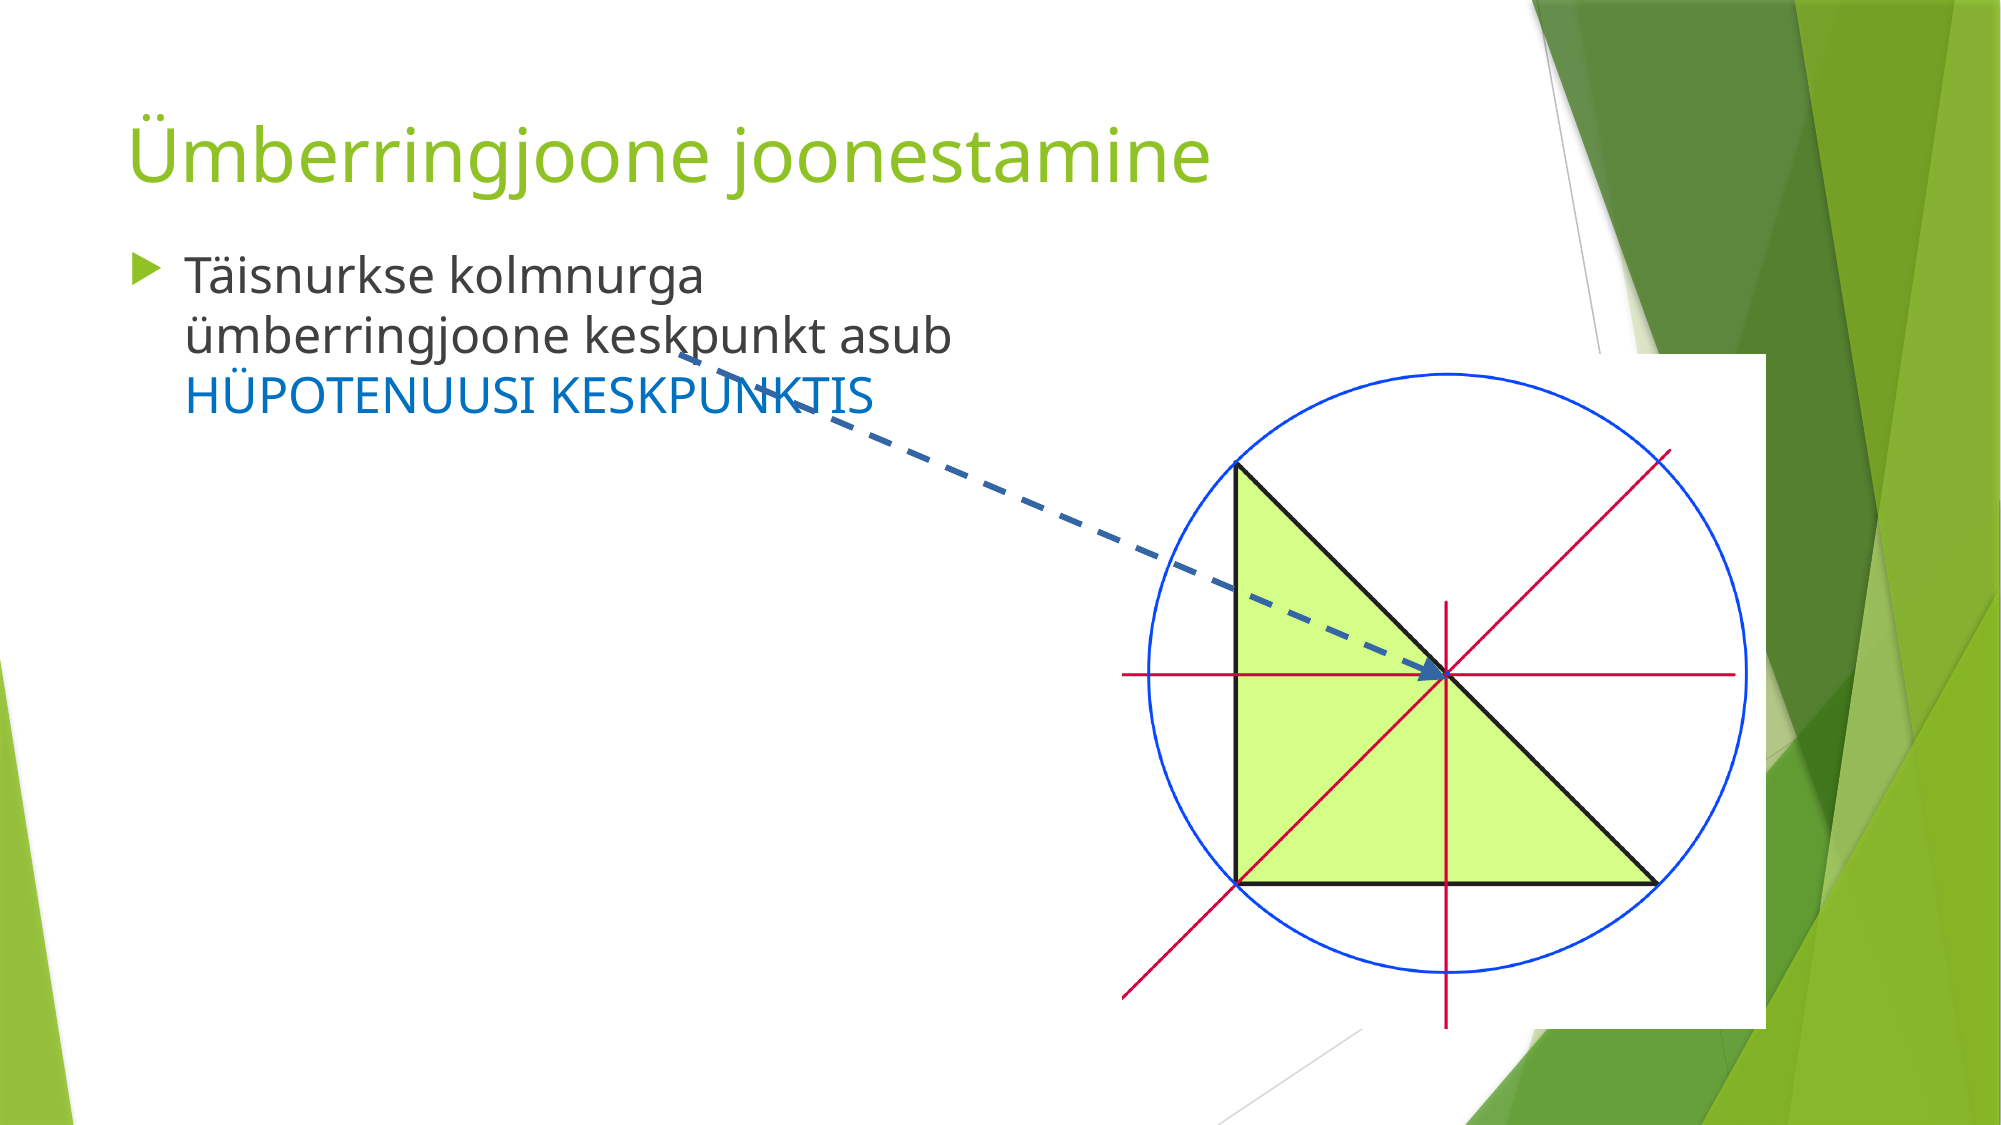

# Ümberringjoone joonestamine
Täisnurkse kolmnurga ümberringjoone keskpunkt asub HÜPOTENUUSI KESKPUNKTIS